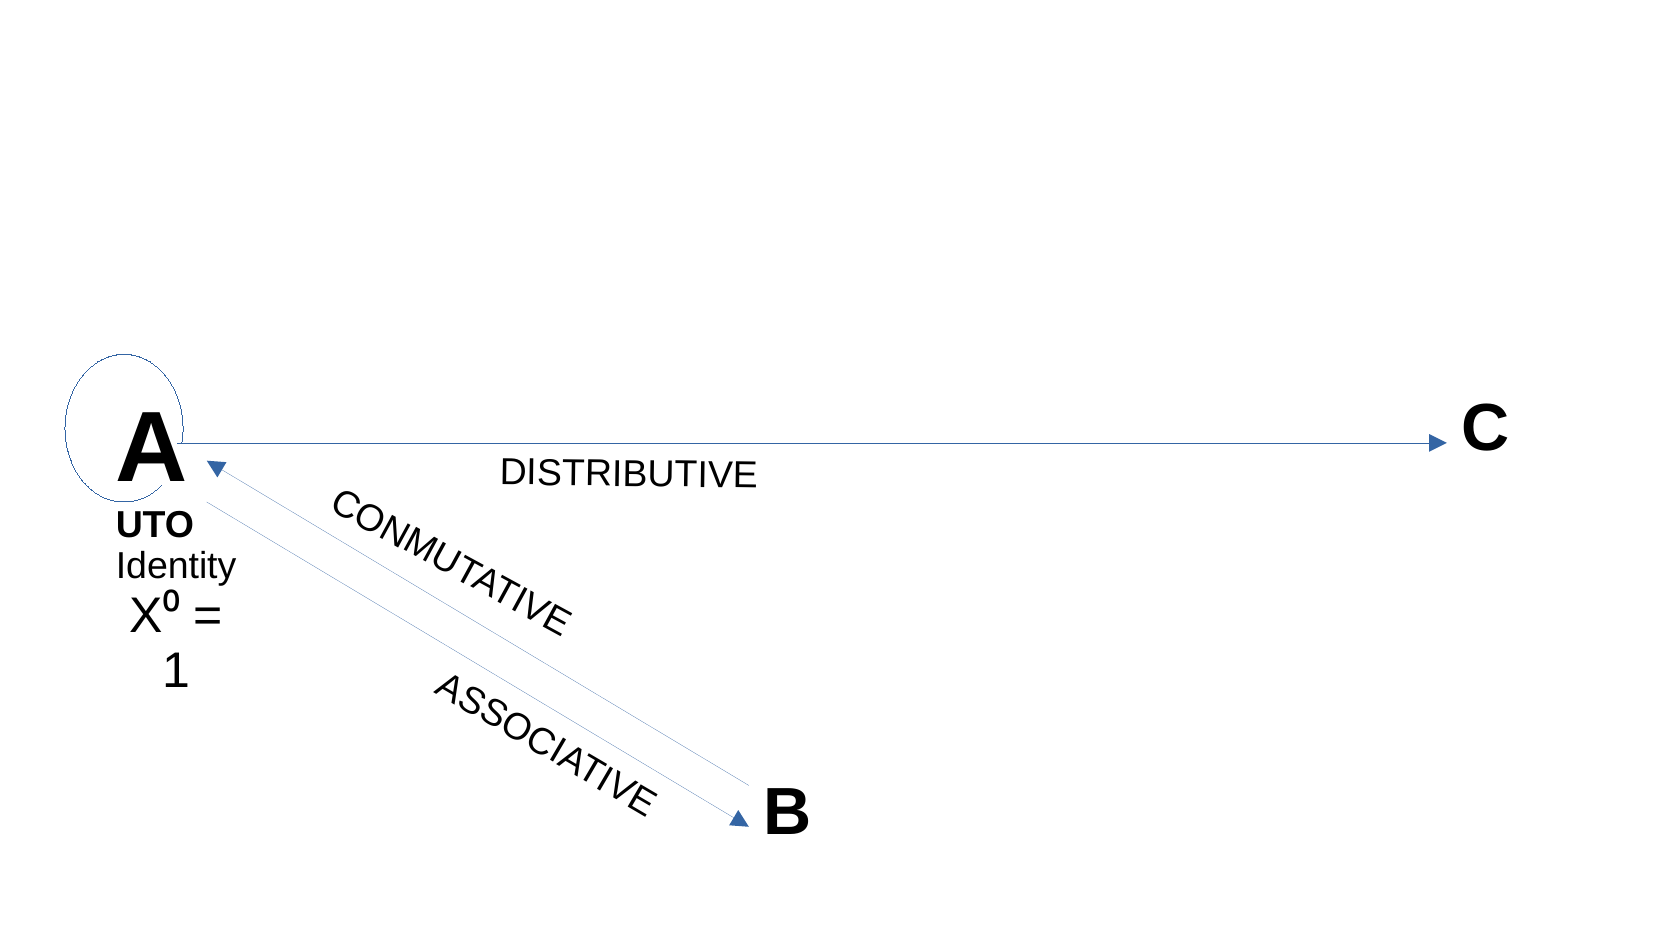

C
A
UTO
Identity
X⁰ = 1
DISTRIBUTIVE
CONMUTATIVE
ASSOCIATIVE
B